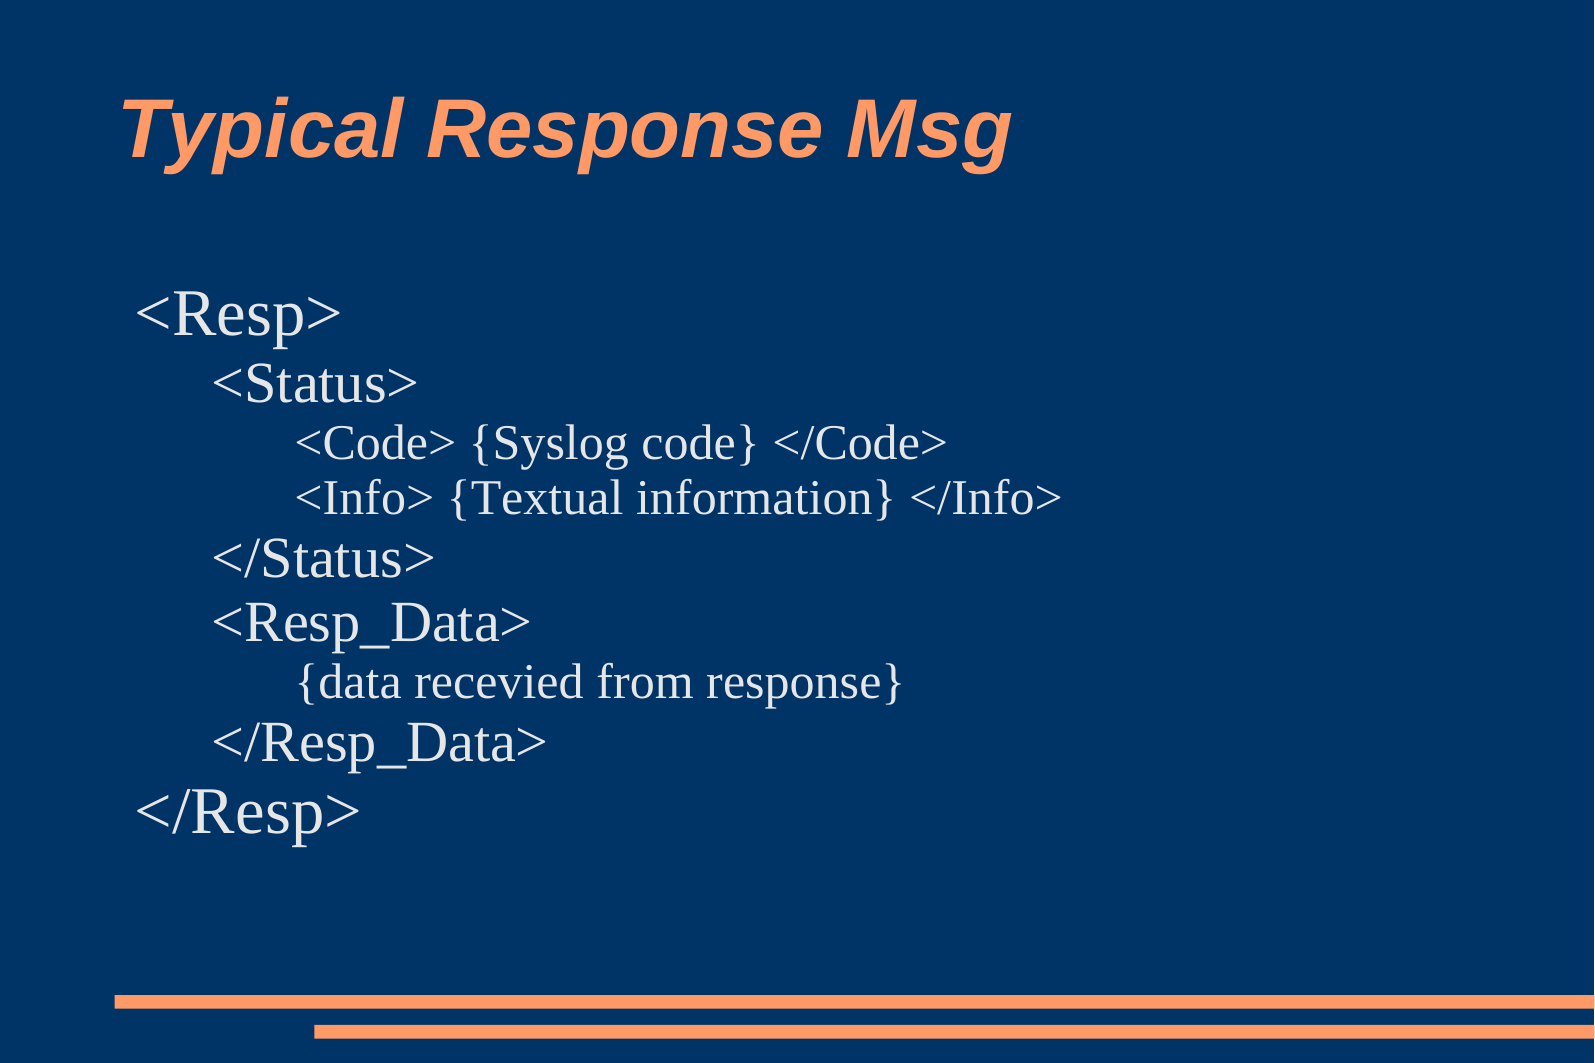

# Typical Response Msg
<Resp>
<Status>
<Code> {Syslog code} </Code>
<Info> {Textual information} </Info>
</Status>
<Resp_Data>
{data recevied from response}
</Resp_Data>
</Resp>